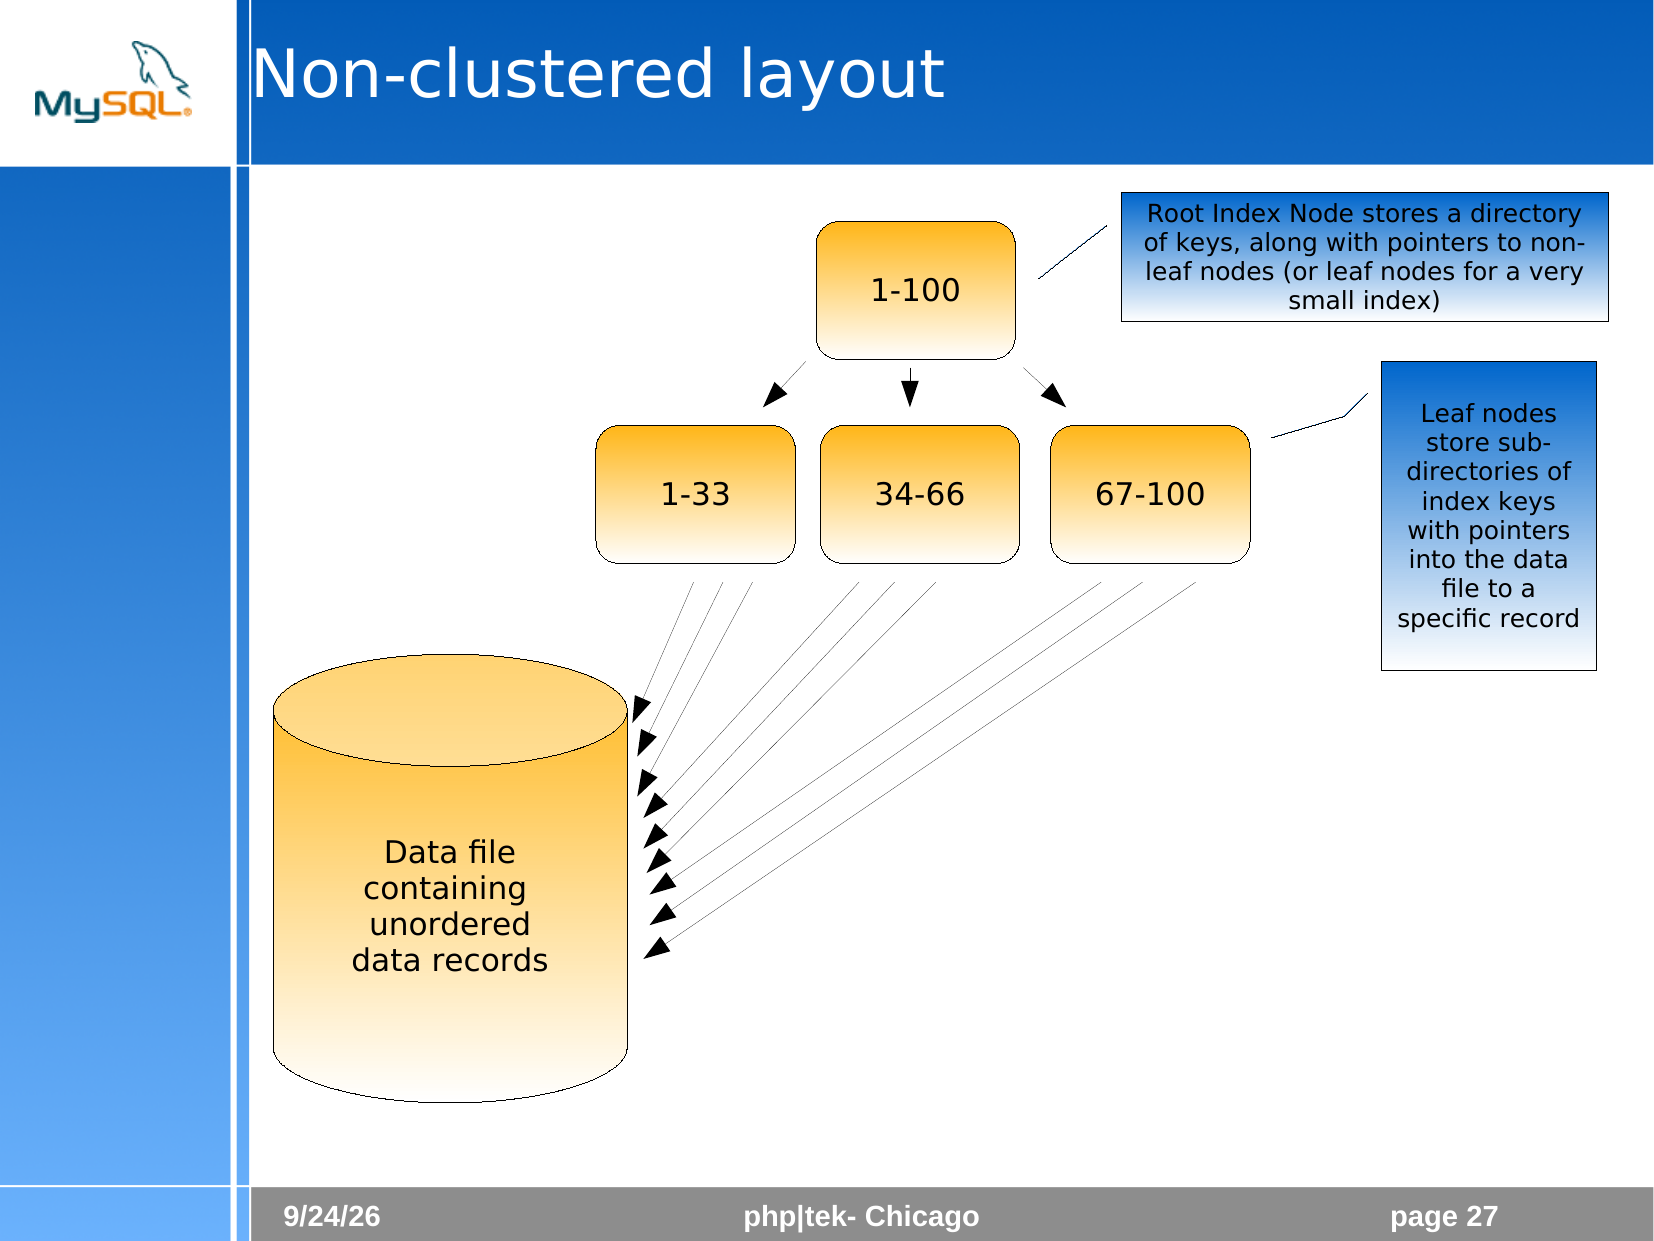

# Non-clustered layout
Root Index Node stores a directory of keys, along with pointers to non-leaf nodes (or leaf nodes for a very small index)
1-100
Leaf nodes store sub-directories of index keys with pointers into the data file to a specific record
1-33
34-66
67-100
Data file
containing
unordered
data records